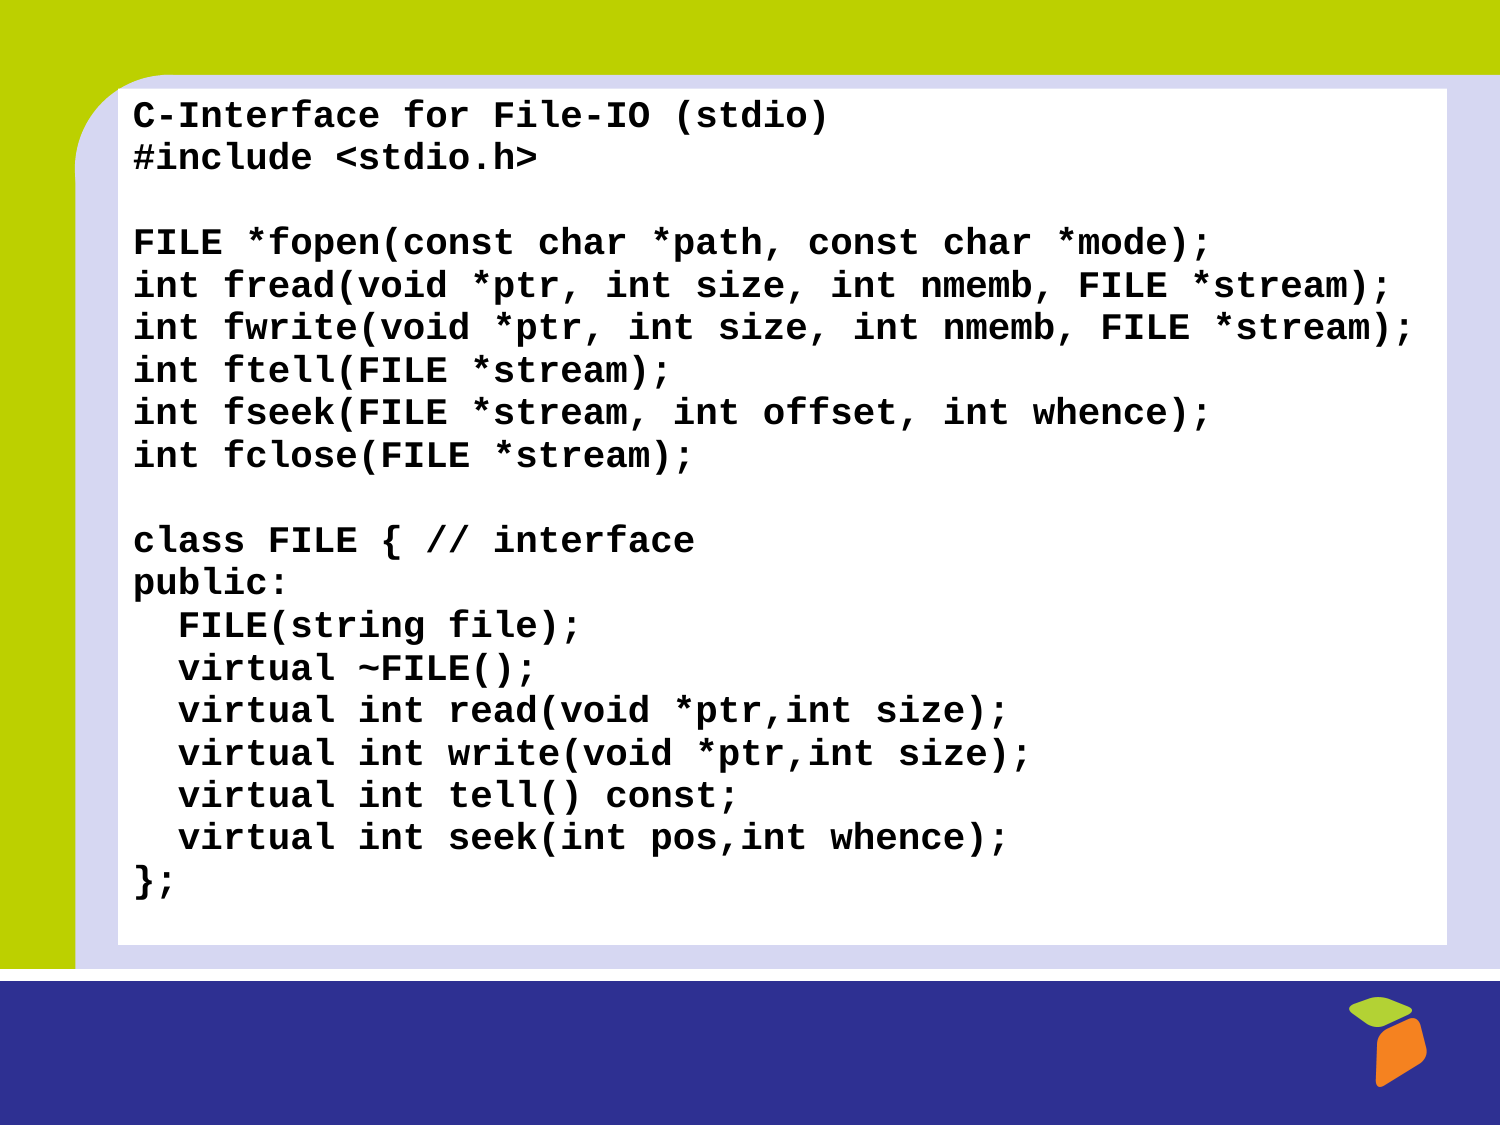

C-Interface for File-IO (stdio)
#include <stdio.h>
FILE *fopen(const char *path, const char *mode);
int fread(void *ptr, int size, int nmemb, FILE *stream);
int fwrite(void *ptr, int size, int nmemb, FILE *stream);
int ftell(FILE *stream);
int fseek(FILE *stream, int offset, int whence);
int fclose(FILE *stream);
class FILE { // interface
public:
 FILE(string file);
 virtual ~FILE();
 virtual int read(void *ptr,int size);
 virtual int write(void *ptr,int size);
 virtual int tell() const;
 virtual int seek(int pos,int whence);
};